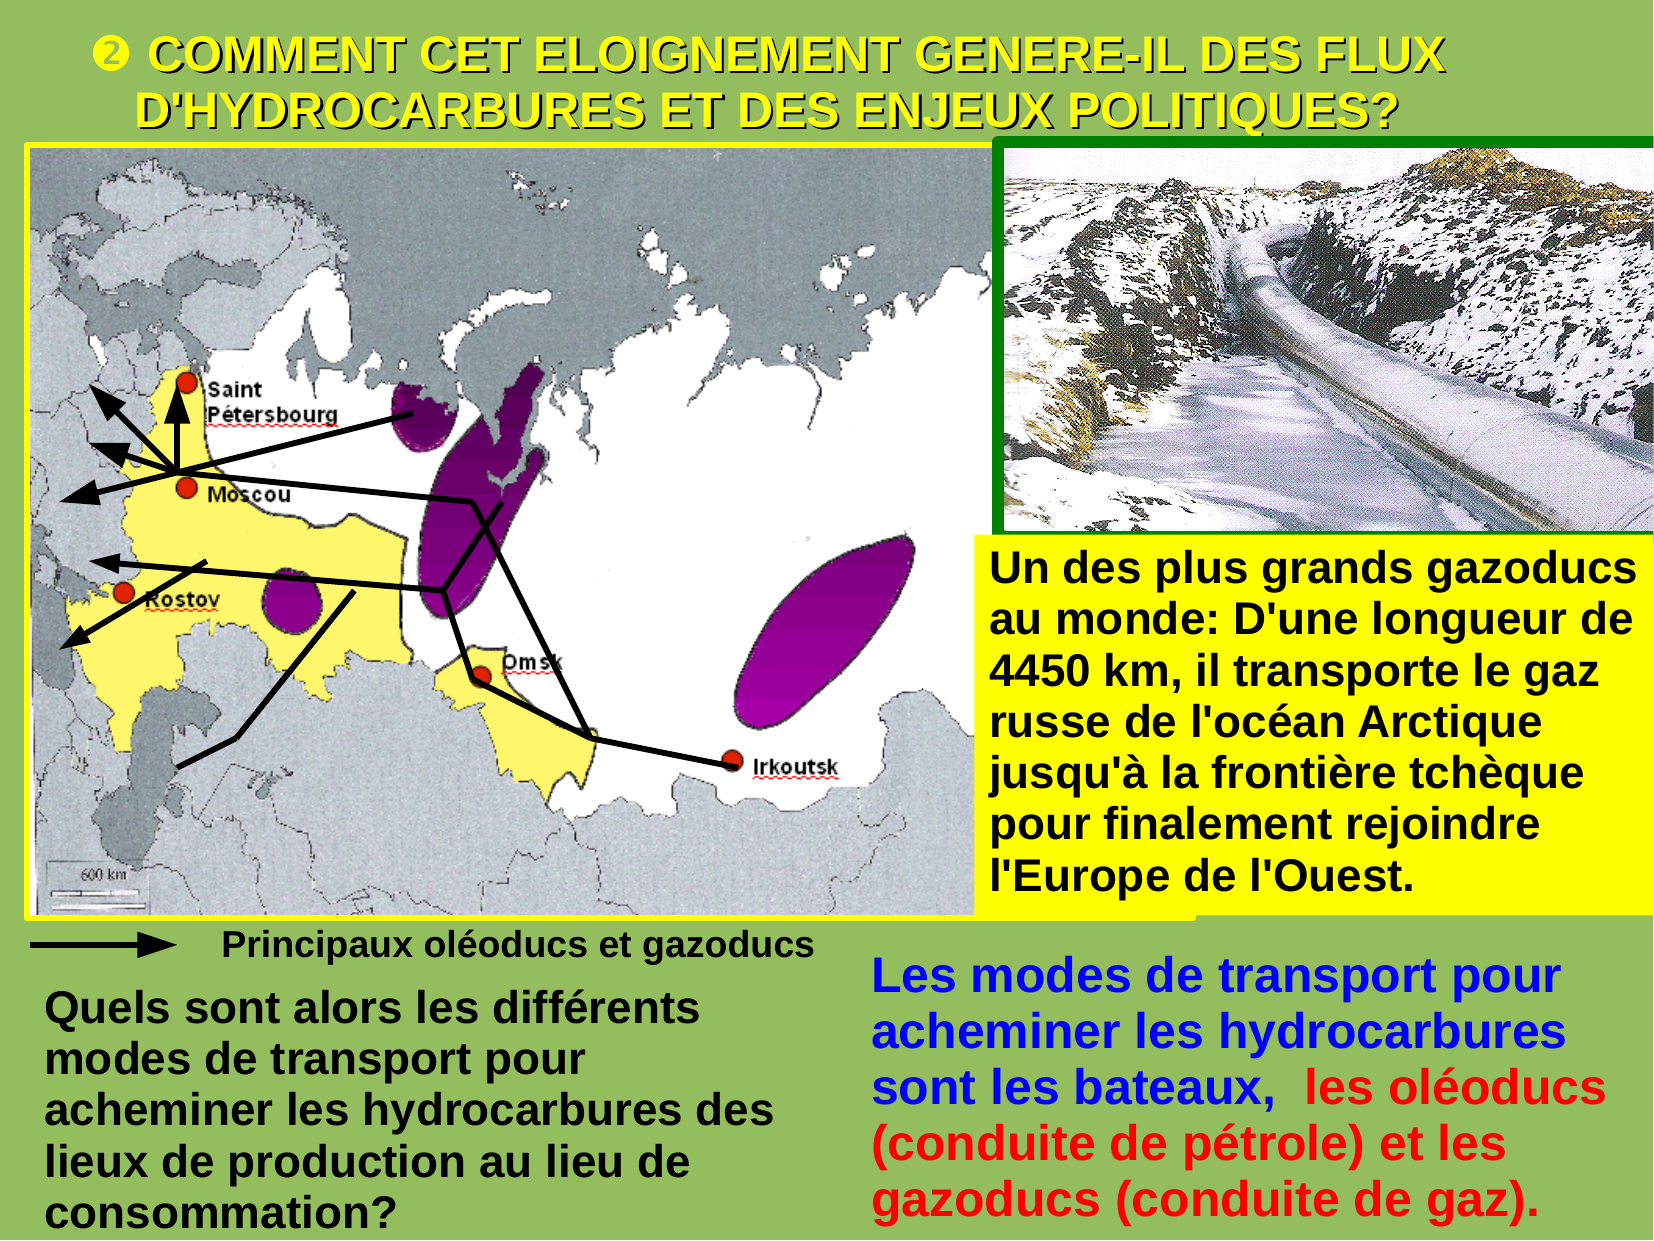

 COMMENT CET ELOIGNEMENT GENERE-IL DES FLUX D'HYDROCARBURES ET DES ENJEUX POLITIQUES?
Un des plus grands gazoducs au monde: D'une longueur de 4450 km, il transporte le gaz russe de l'océan Arctique jusqu'à la frontière tchèque pour finalement rejoindre l'Europe de l'Ouest.
Principaux oléoducs et gazoducs
Les modes de transport pour acheminer les hydrocarbures sont les bateaux, les oléoducs (conduite de pétrole) et les gazoducs (conduite de gaz).
Quels sont alors les différents modes de transport pour acheminer les hydrocarbures des lieux de production au lieu de consommation?